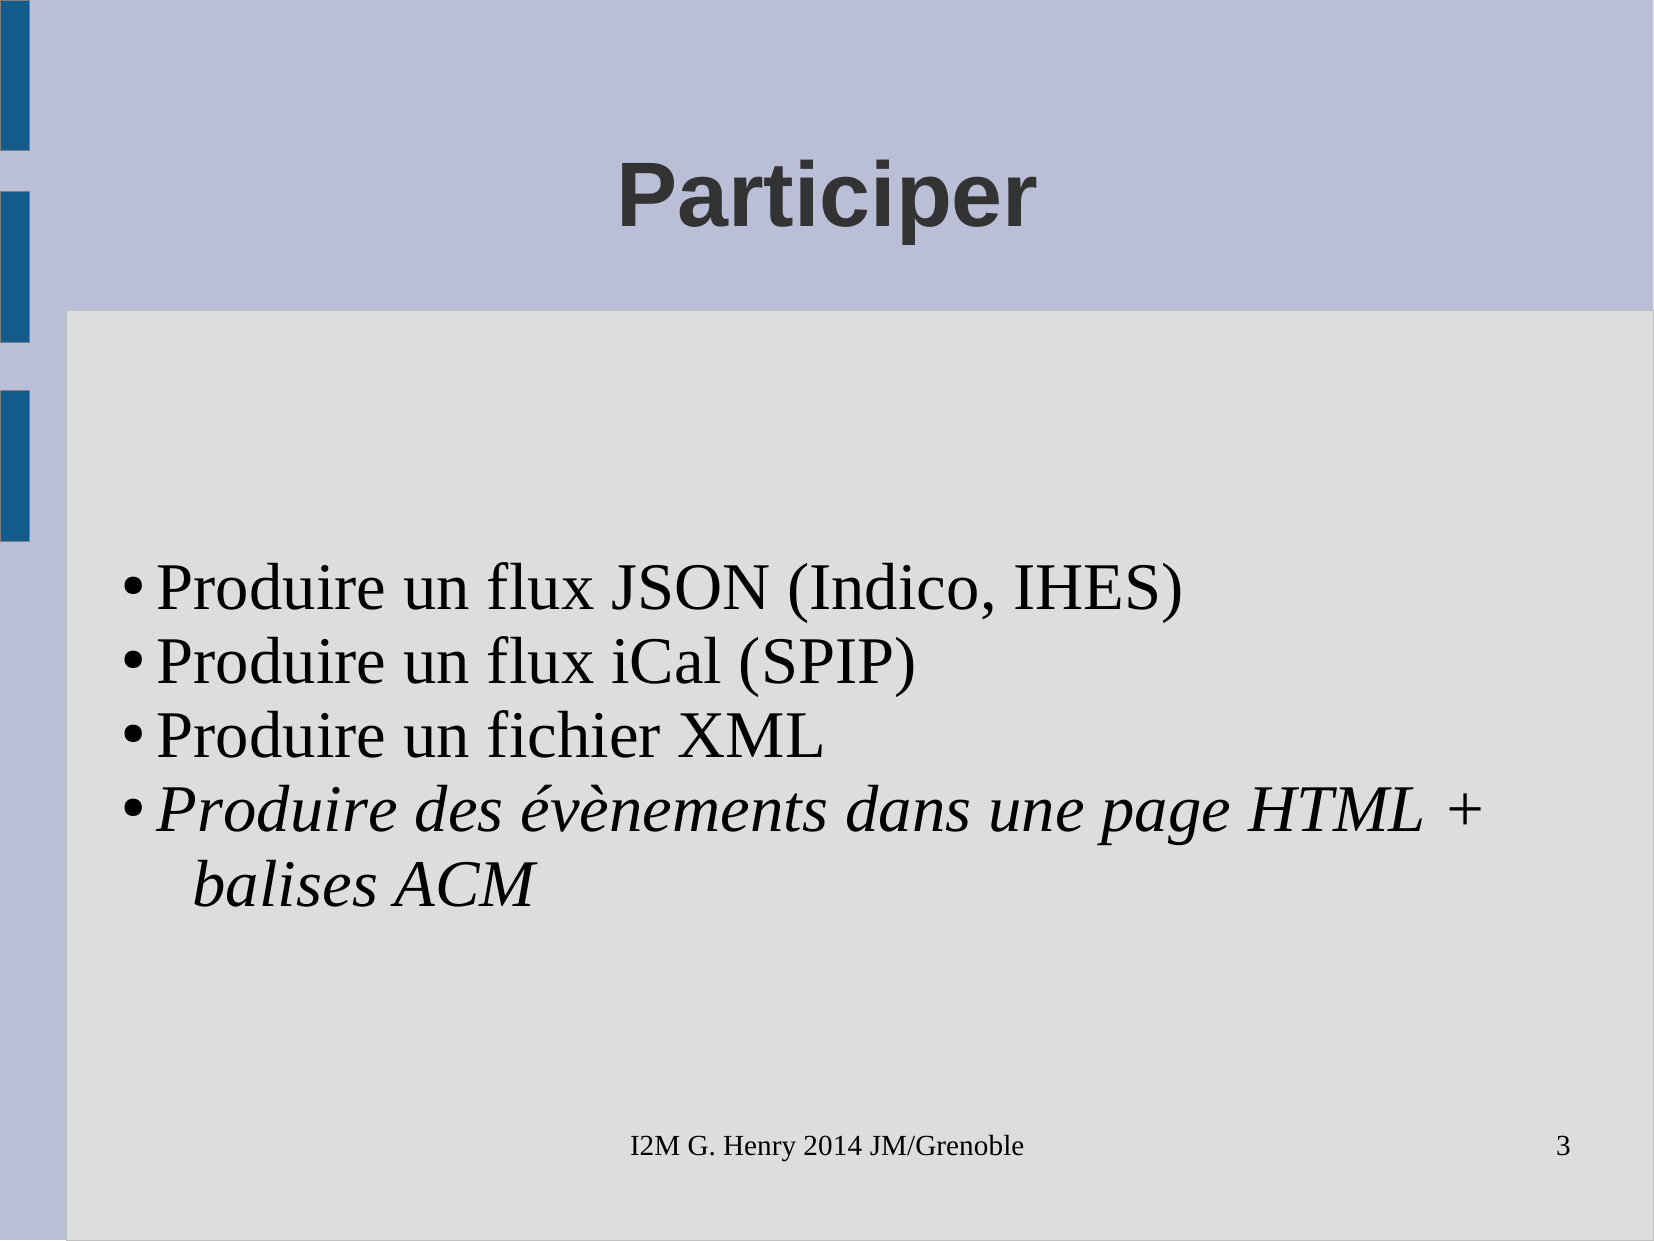

# Participer
Produire un flux JSON (Indico, IHES)
Produire un flux iCal (SPIP)
Produire un fichier XML
Produire des évènements dans une page HTML + balises ACM
I2M G. Henry 2014 JM/Grenoble
3